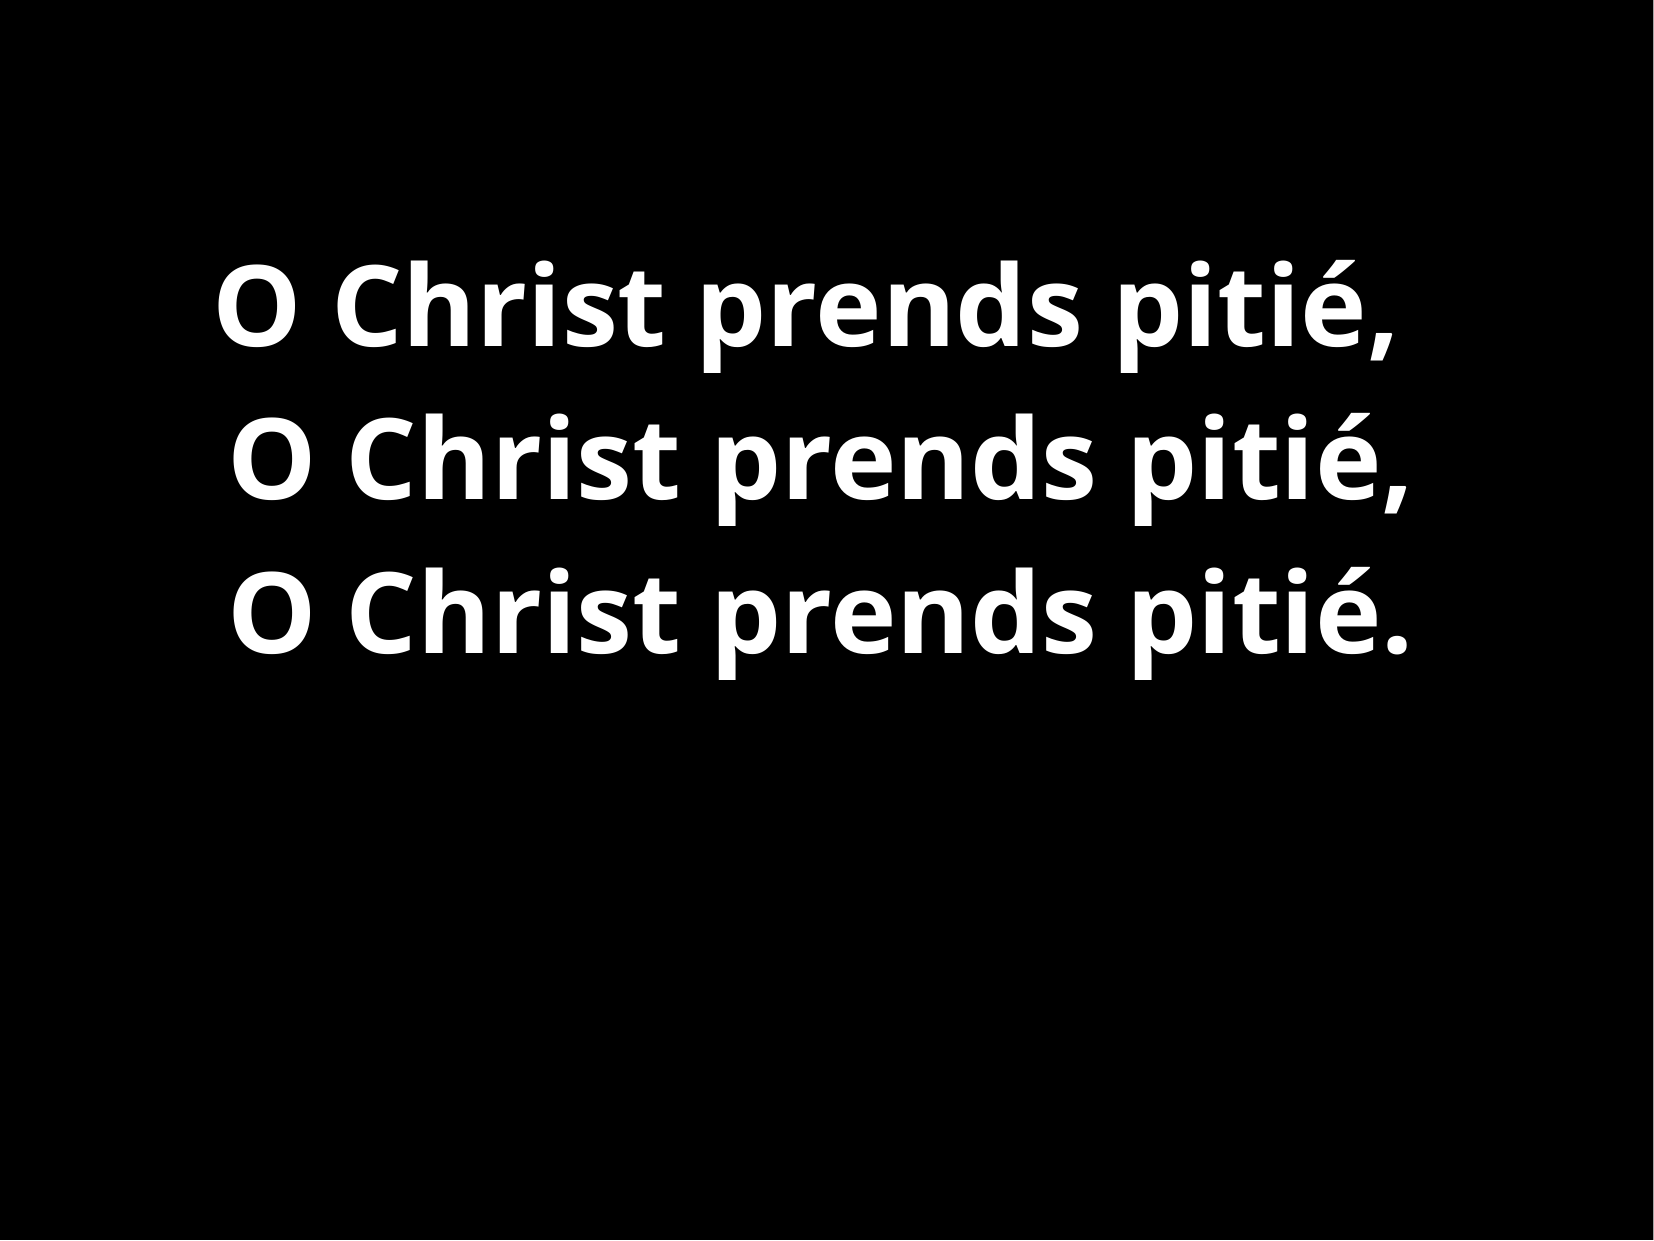

# O Christ prends pitié,
O Christ prends pitié,
O Christ prends pitié.